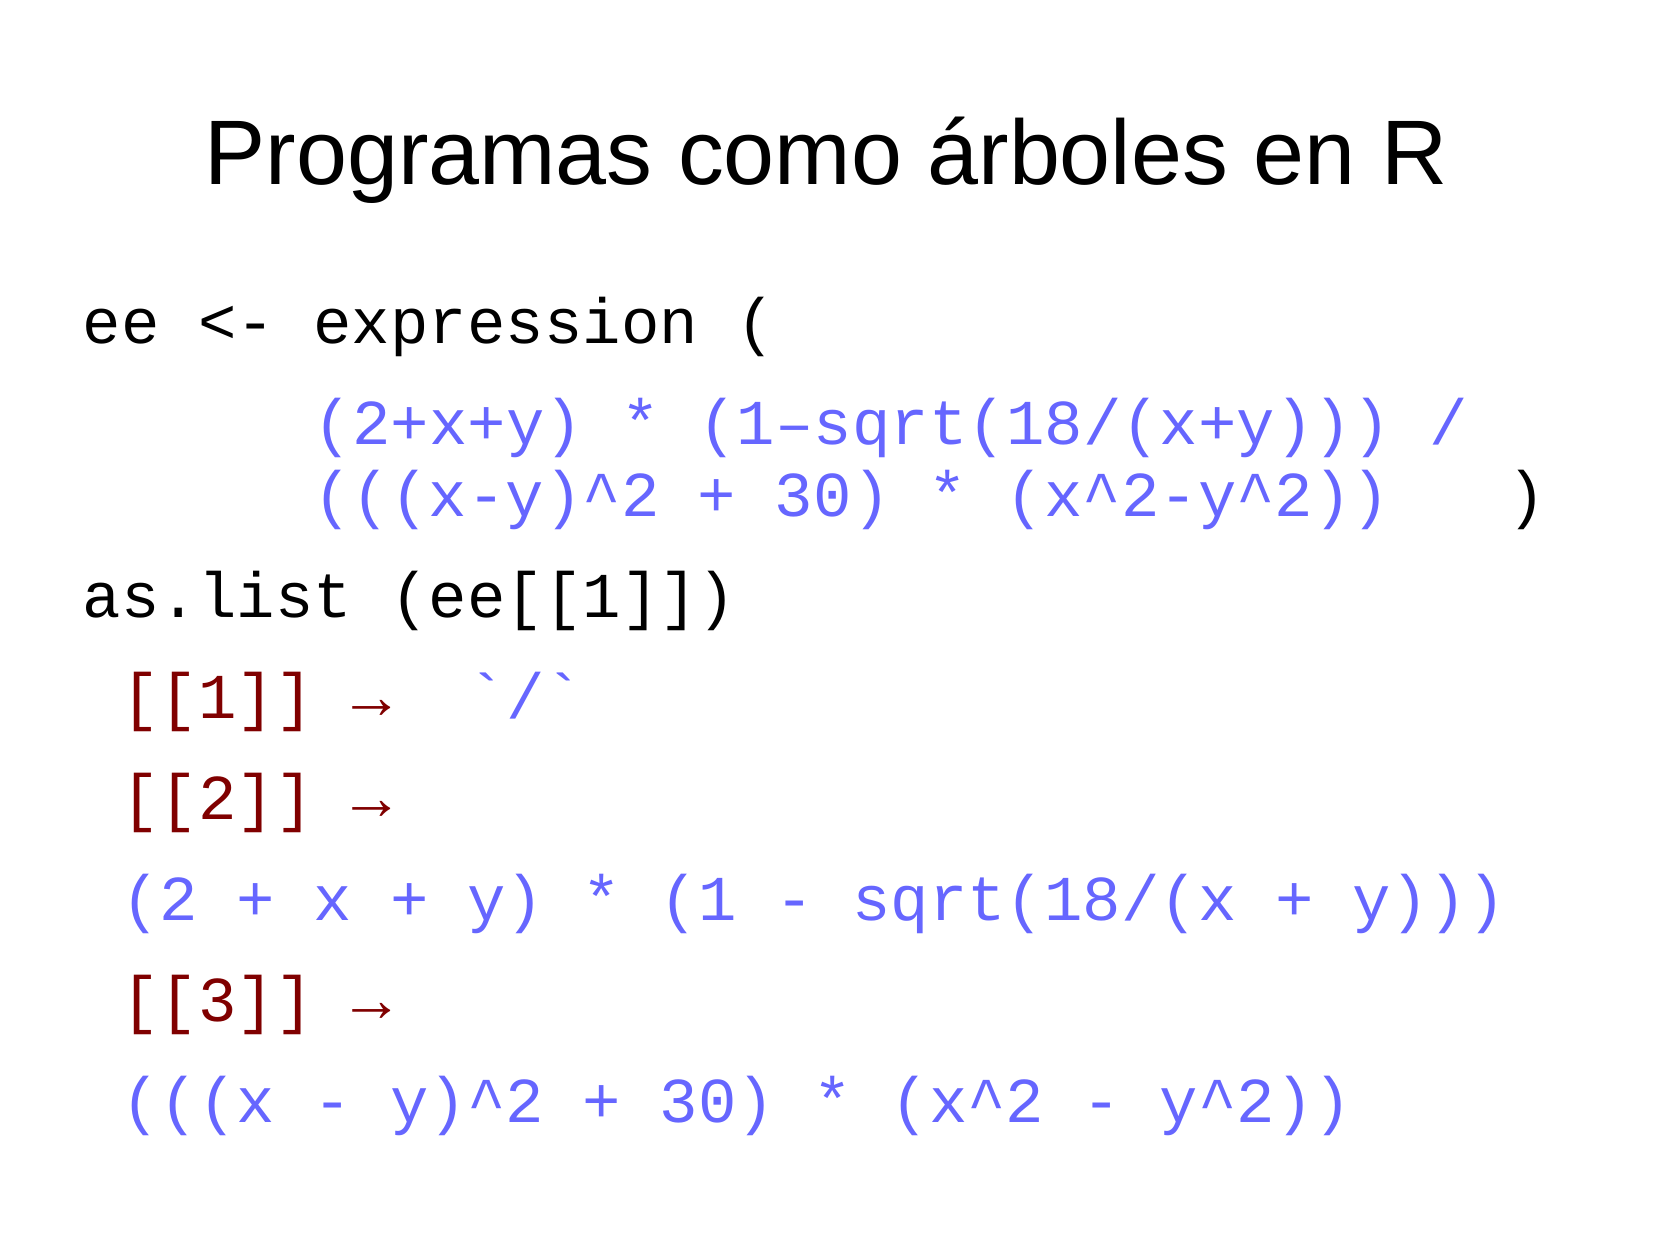

# Programas como árboles en R
ee <- expression (
 (2+x+y) * (1–sqrt(18/(x+y))) /
 (((x-y)^2 + 30) * (x^2-y^2)) )
as.list (ee[[1]])
 [[1]] → `/`
 [[2]] →
 (2 + x + y) * (1 - sqrt(18/(x + y)))
 [[3]] →
 (((x - y)^2 + 30) * (x^2 - y^2))